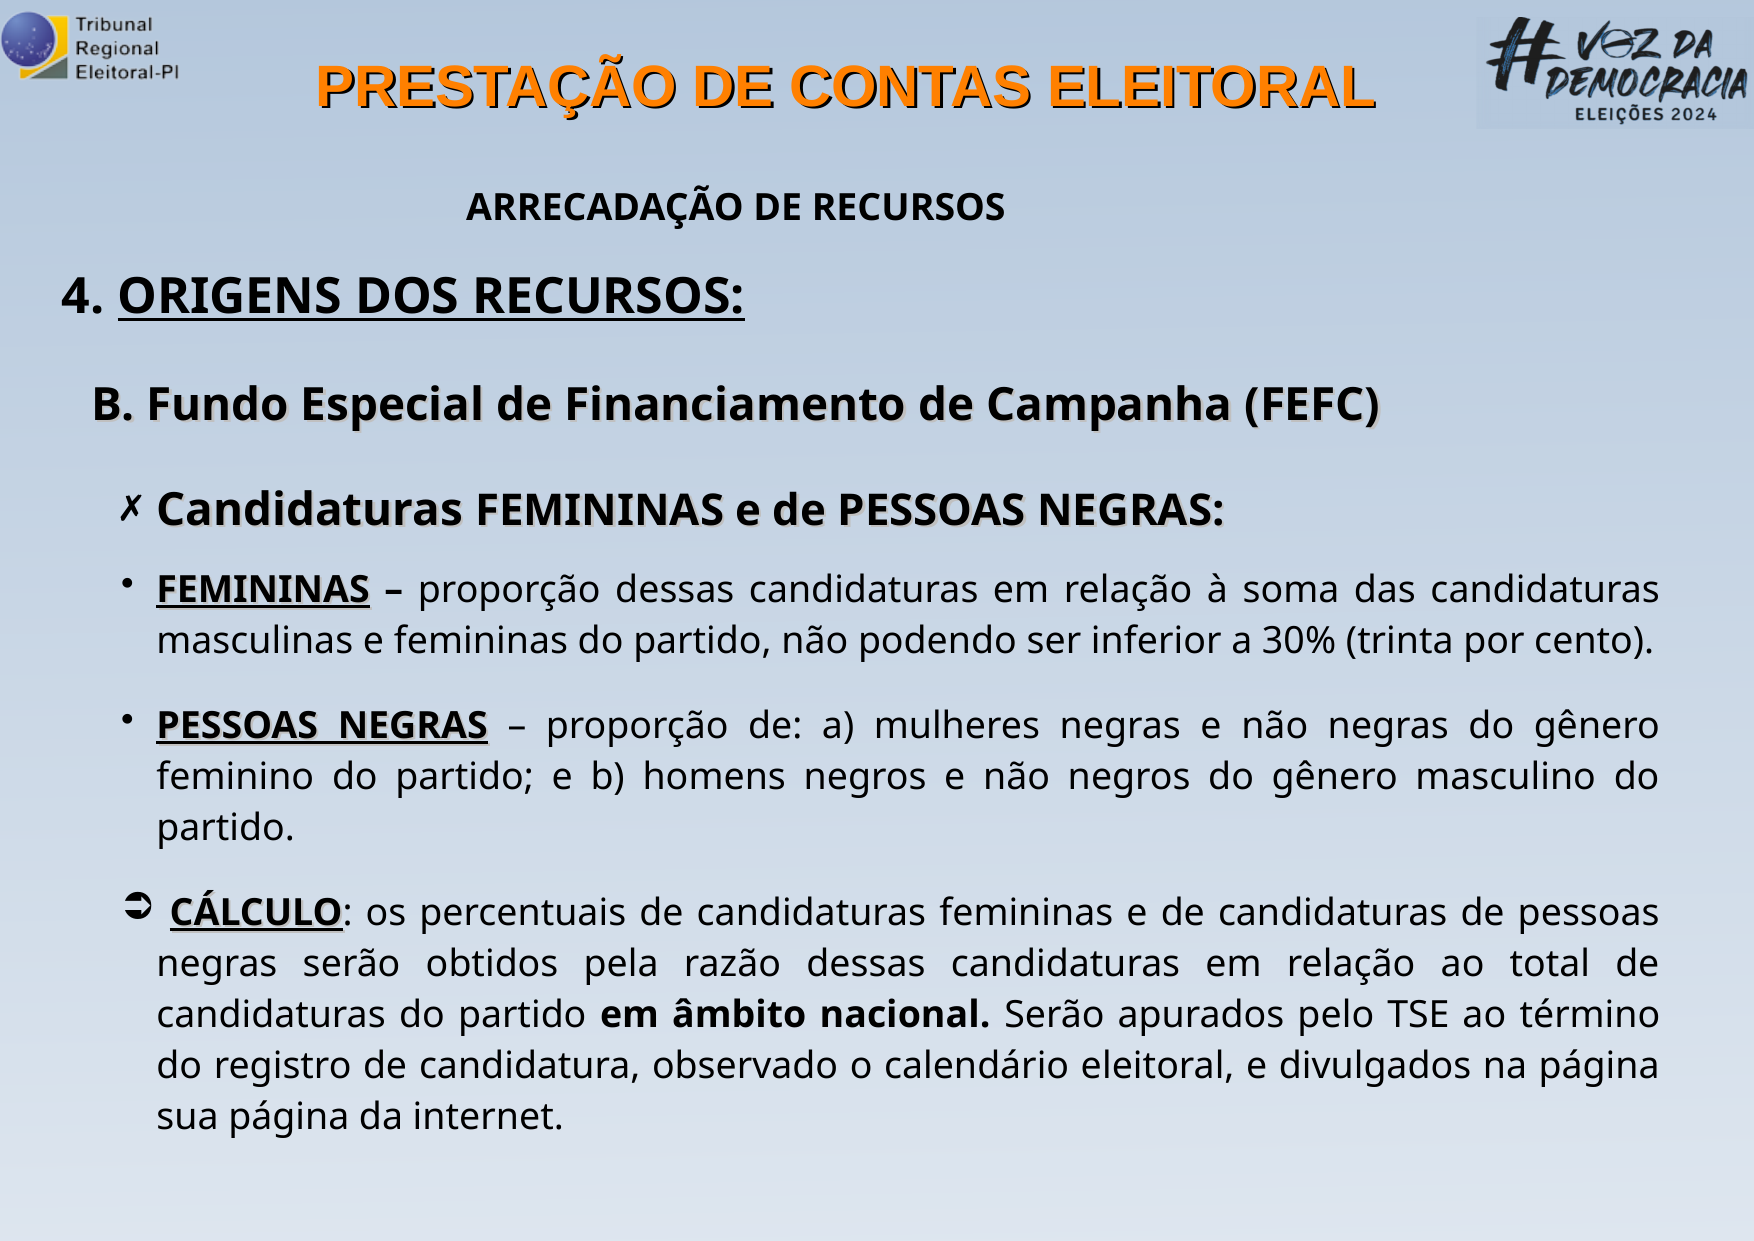

# PRESTAÇÃO DE CONTAS ELEITORAL
ARRECADAÇÃO DE RECURSOS
ORIGENS DOS RECURSOS:
B. Fundo Especial de Financiamento de Campanha (FEFC)
Candidaturas FEMININAS e de PESSOAS NEGRAS:
FEMININAS – proporção dessas candidaturas em relação à soma das candidaturas masculinas e femininas do partido, não podendo ser inferior a 30% (trinta por cento).
PESSOAS NEGRAS – proporção de: a) mulheres negras e não negras do gênero feminino do partido; e b) homens negros e não negros do gênero masculino do partido.
 CÁLCULO: os percentuais de candidaturas femininas e de candidaturas de pessoas negras serão obtidos pela razão dessas candidaturas em relação ao total de candidaturas do partido em âmbito nacional. Serão apurados pelo TSE ao término do registro de candidatura, observado o calendário eleitoral, e divulgados na página sua página da internet.